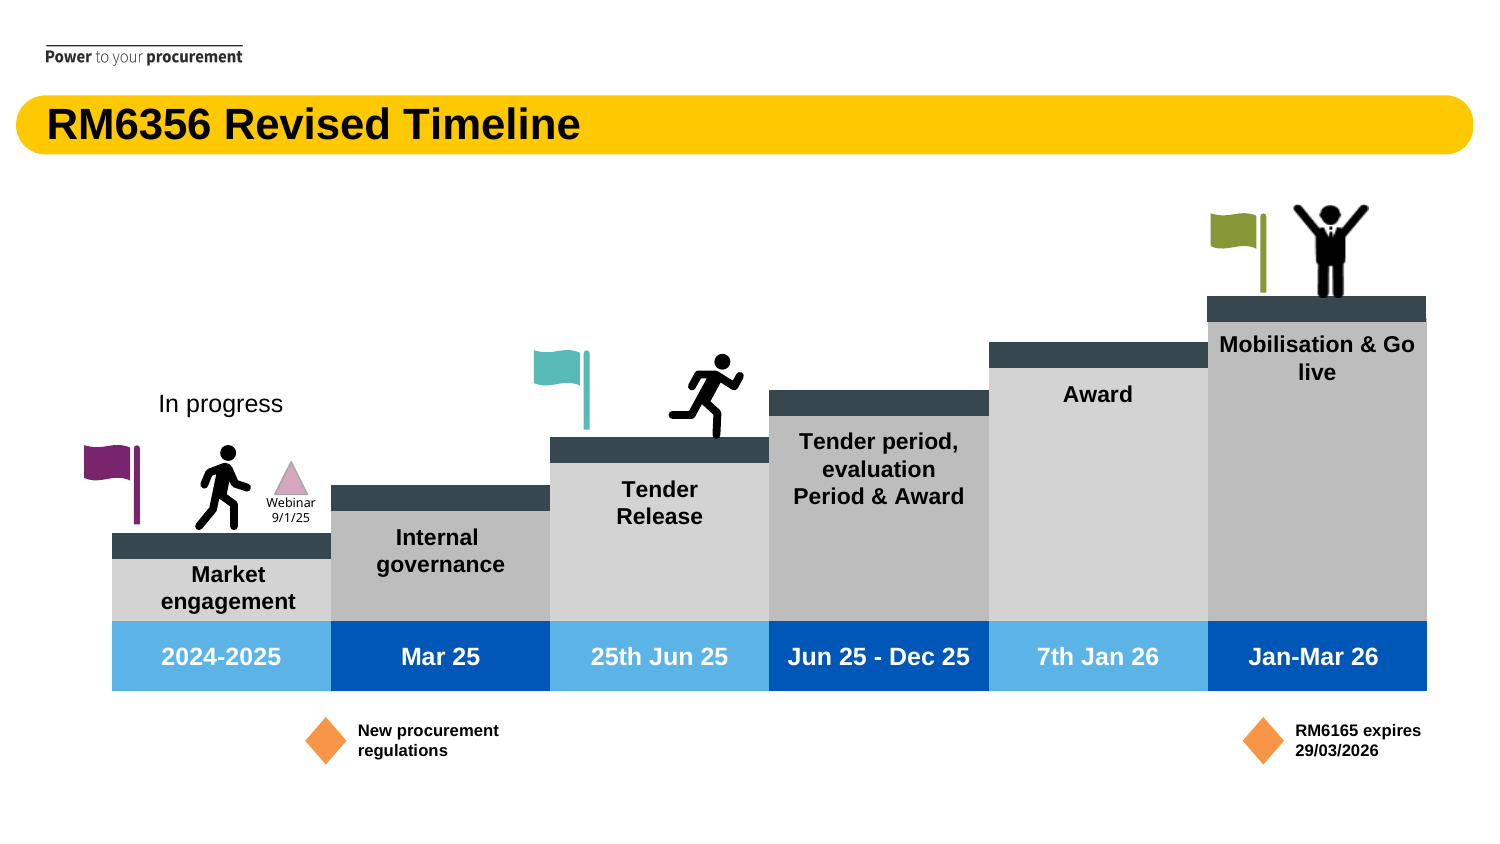

# RM6356 Revised Timeline
Mobilisation & Go live
In progress
Award
Tender period, evaluation
Period & Award
Tender
Release
Webinar
9/1/25
Internal
governance
 Market
engagement
2024-2025
Mar 25
25th Jun 25
Jun 25 - Dec 25
7th Jan 26
Jan-Mar 26
New procurement
regulations
RM6165 expires 29/03/2026